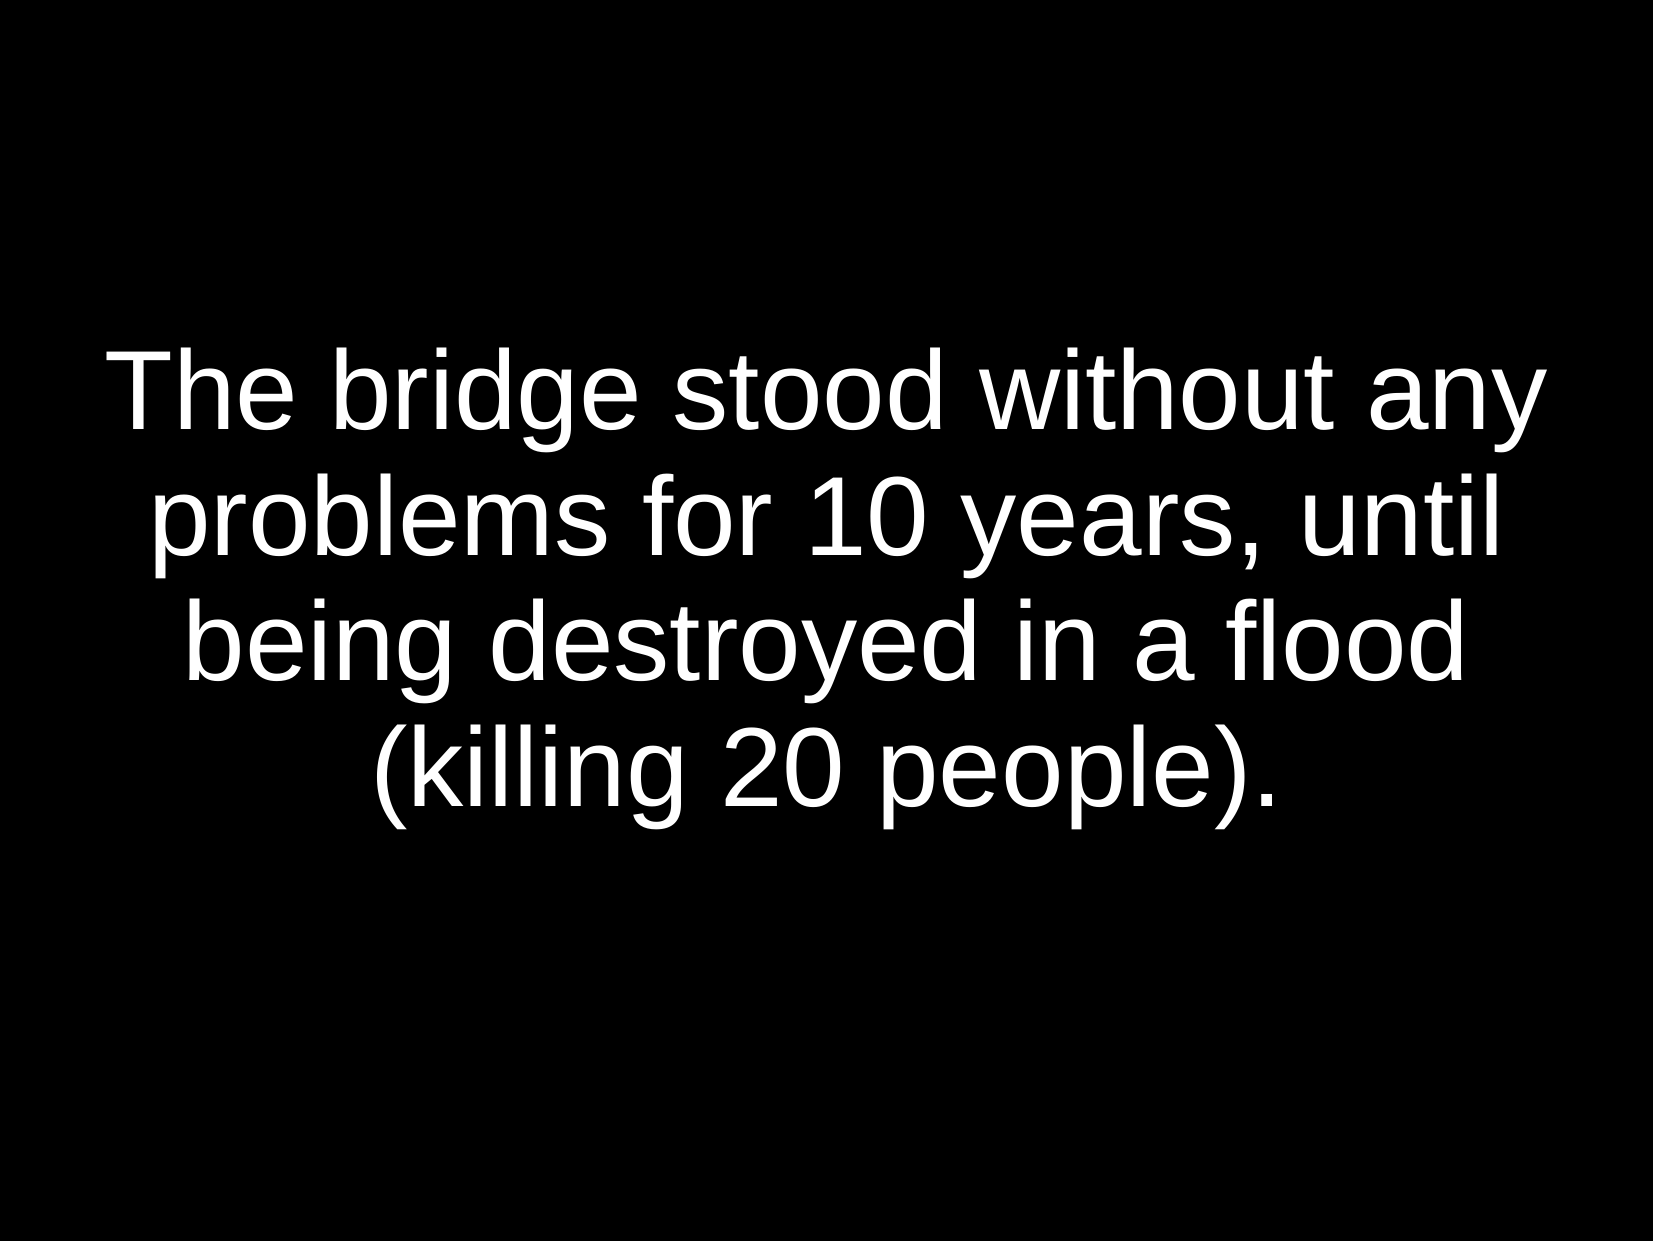

# The bridge stood without any problems for 10 years, until being destroyed in a flood (killing 20 people).